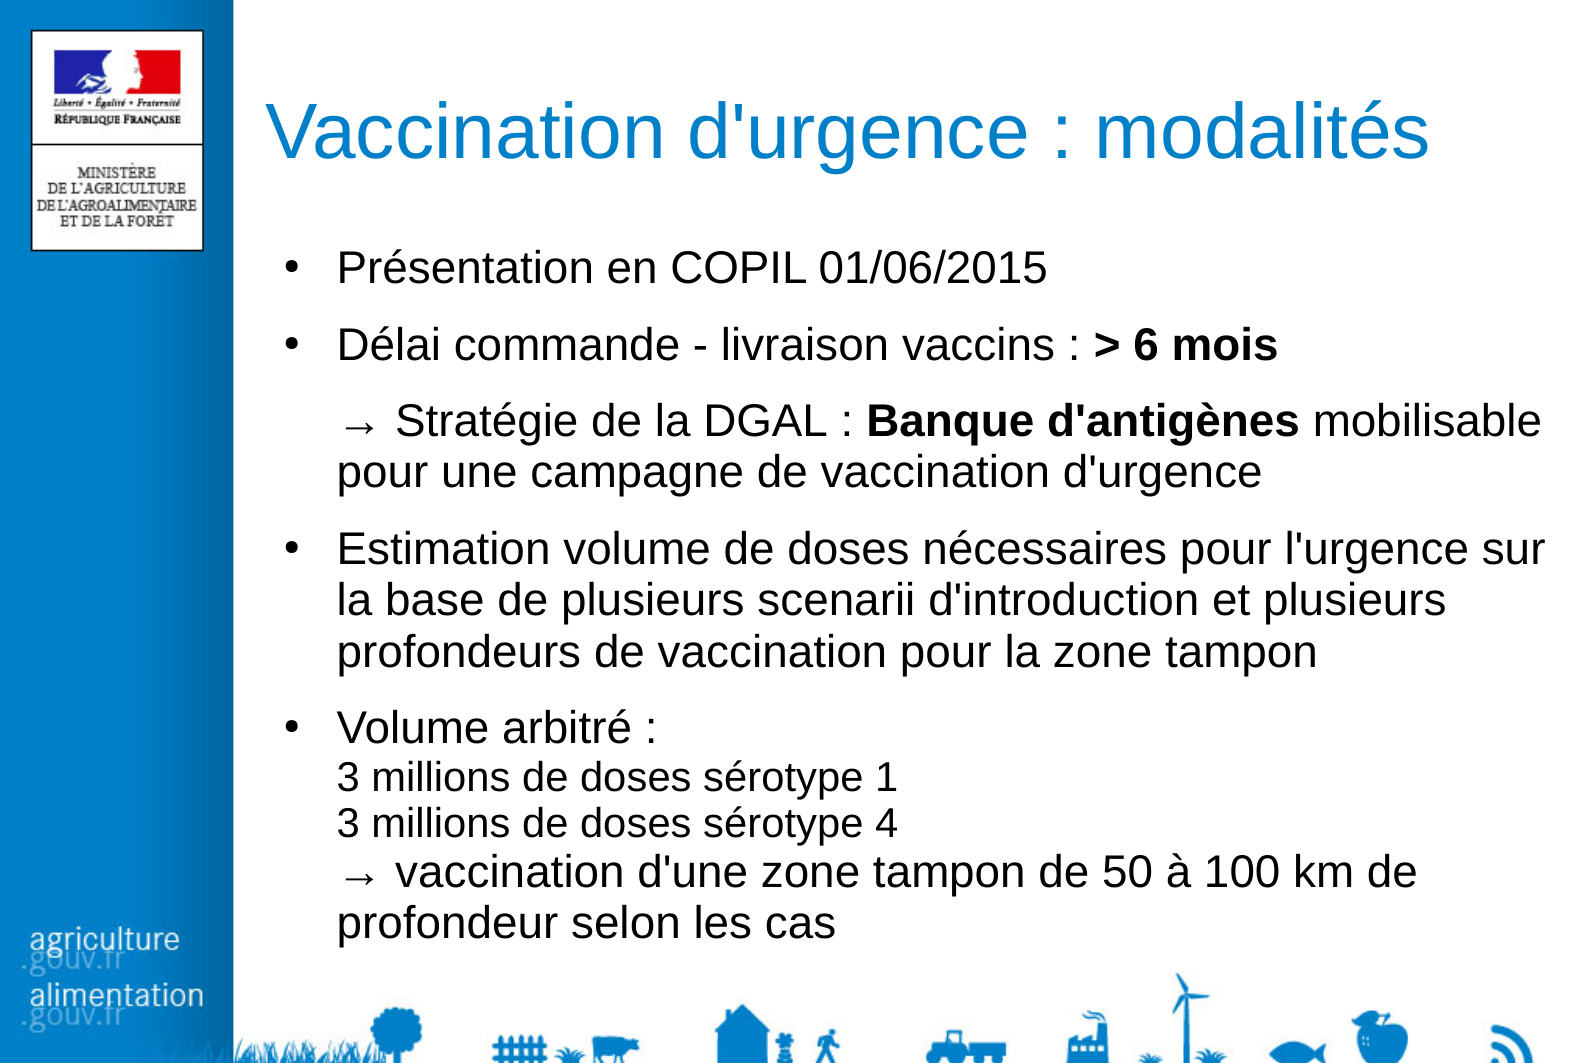

# Vaccination d'urgence : modalités
Présentation en COPIL 01/06/2015
Délai commande - livraison vaccins : > 6 mois
→ Stratégie de la DGAL : Banque d'antigènes mobilisable pour une campagne de vaccination d'urgence
Estimation volume de doses nécessaires pour l'urgence sur la base de plusieurs scenarii d'introduction et plusieurs profondeurs de vaccination pour la zone tampon
Volume arbitré :
3 millions de doses sérotype 1
3 millions de doses sérotype 4
→ vaccination d'une zone tampon de 50 à 100 km de profondeur selon les cas